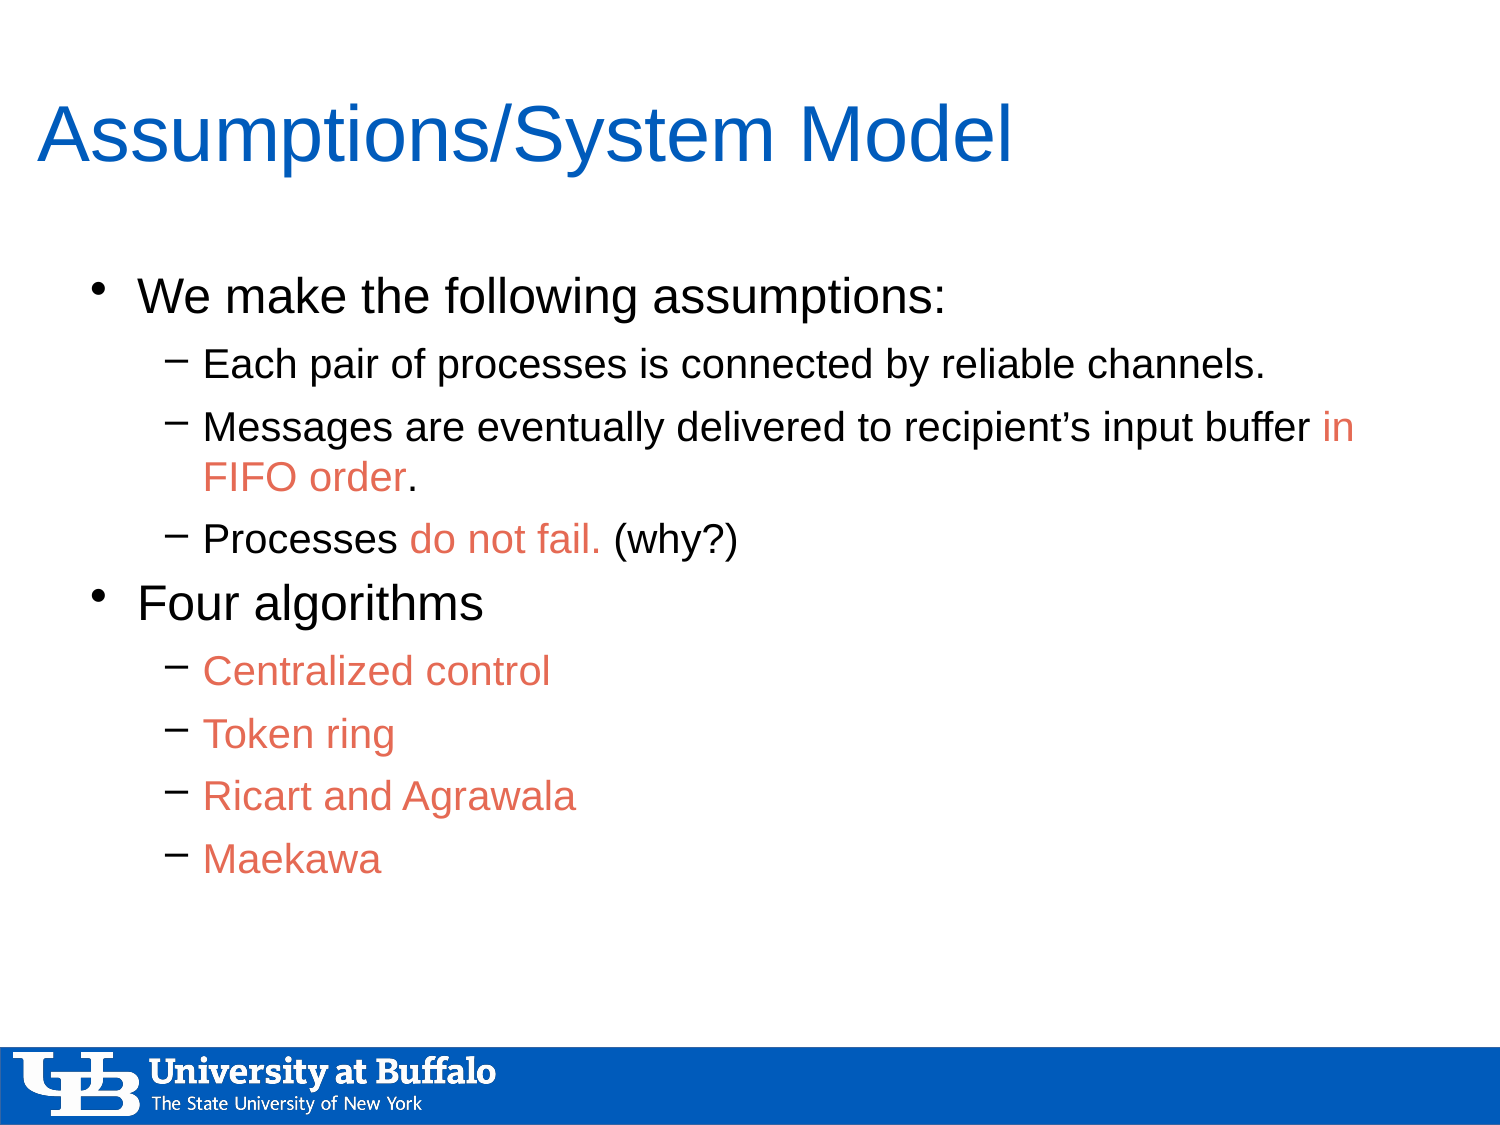

# Assumptions/System Model
We make the following assumptions:
Each pair of processes is connected by reliable channels.
Messages are eventually delivered to recipient’s input buffer in FIFO order.
Processes do not fail. (why?)
Four algorithms
Centralized control
Token ring
Ricart and Agrawala
Maekawa